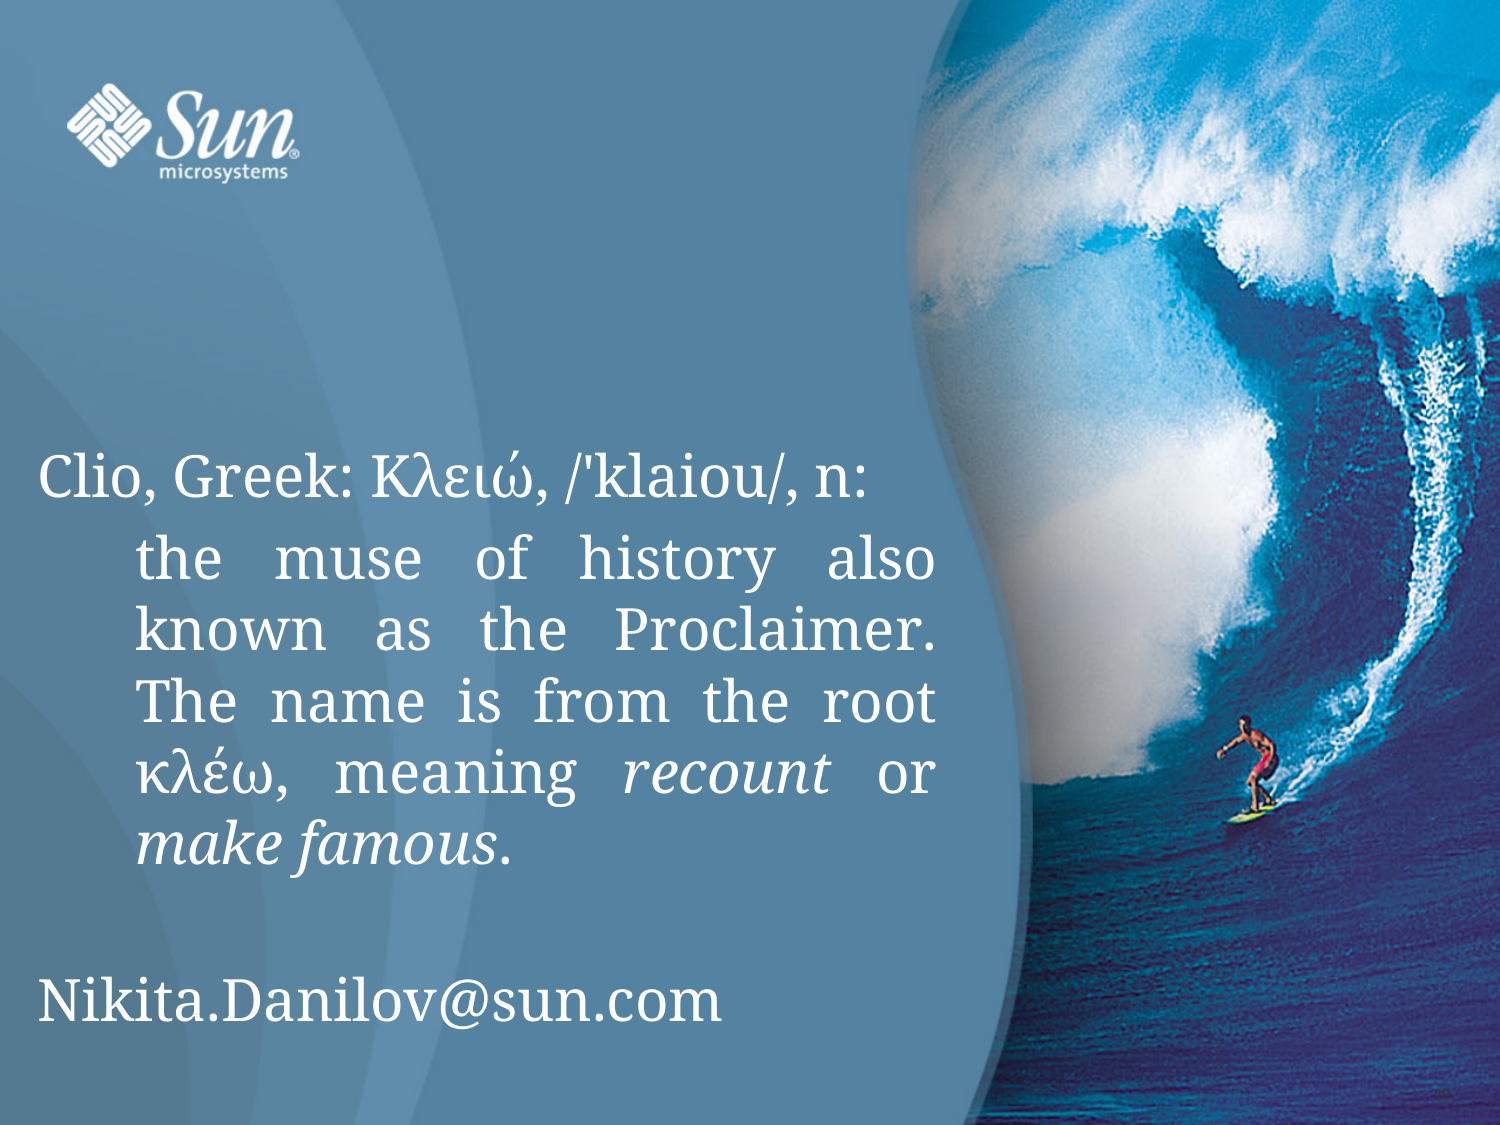

# Clio, Greek: Κλειώ, /'klaiou/, n:
the muse of history also known as the Proclaimer. The name is from the root κλέω, meaning recount or make famous.
Nikita.Danilov@sun.com